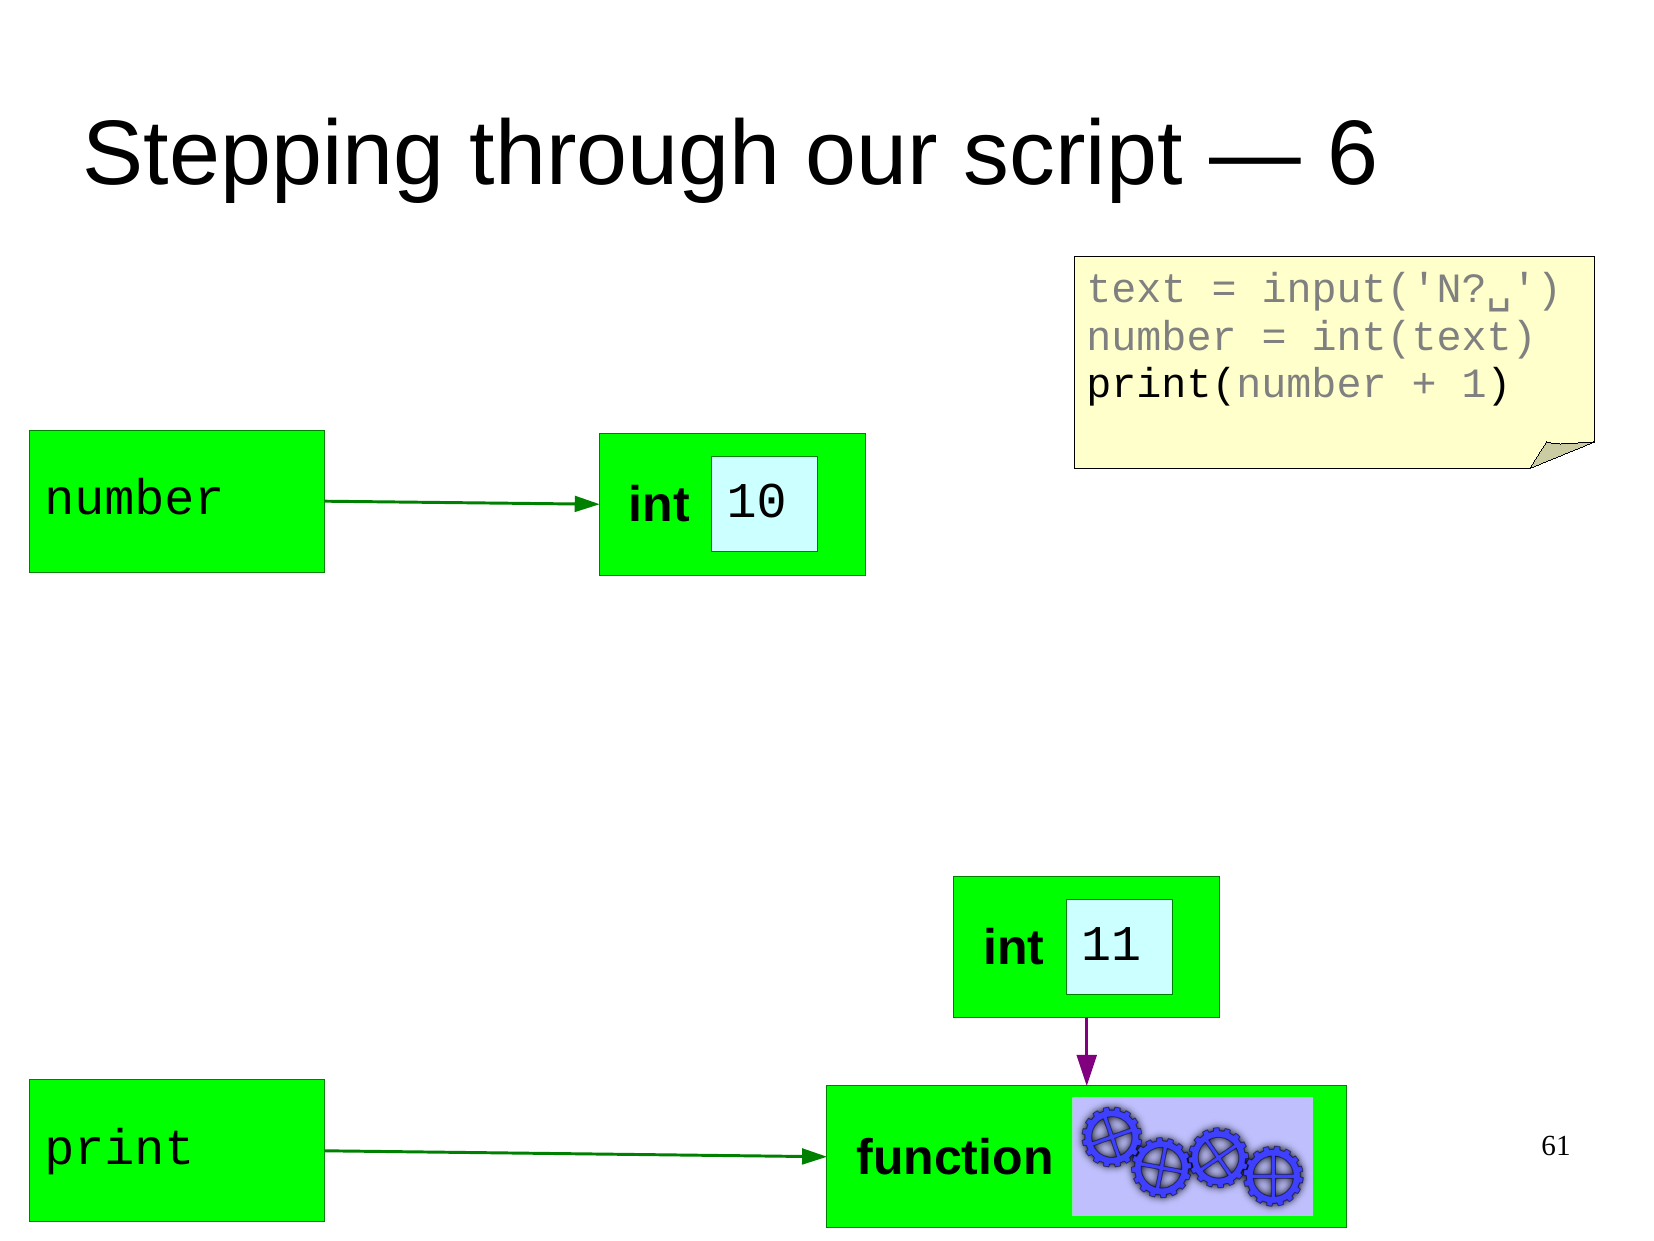

# Stepping through our script — 6
text = input('N?␣')
number = int(text)
print(number + 1)
number
int
10
int
11
print
function
61